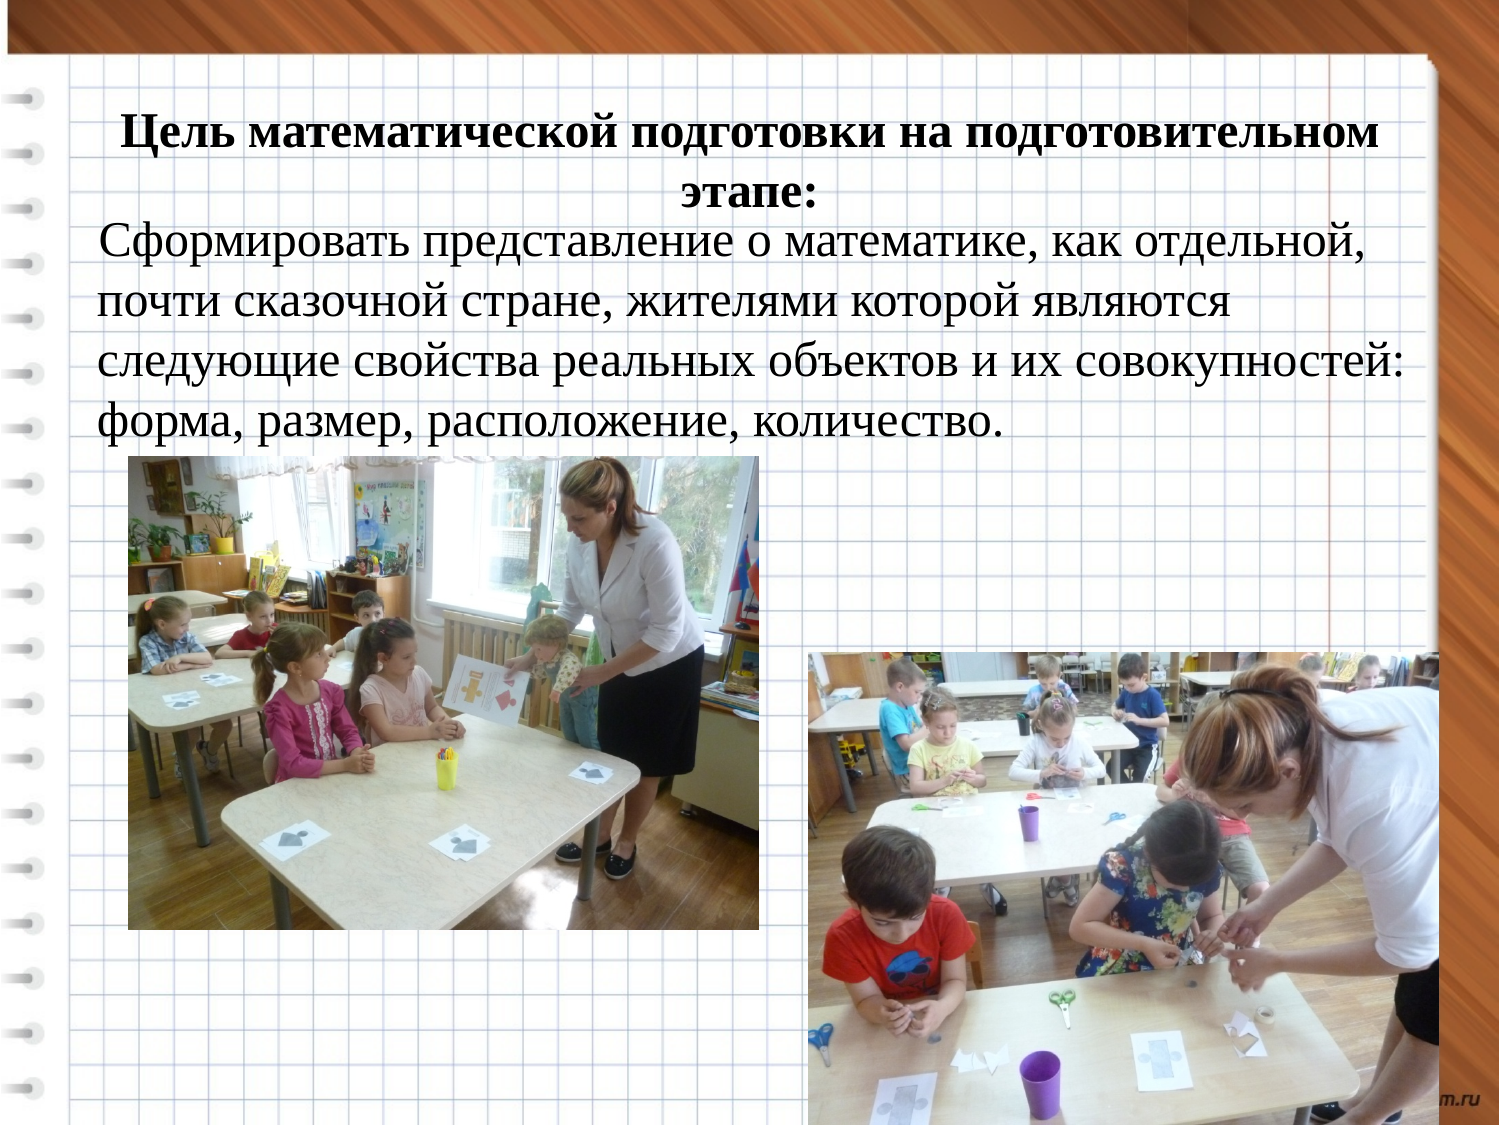

# Цель математической подготовки на подготовительном этапе:
Сформировать представление о математике, как отдельной, почти сказочной стране, жителями которой являются следующие свойства реальных объектов и их совокупностей: форма, размер, расположение, количество.